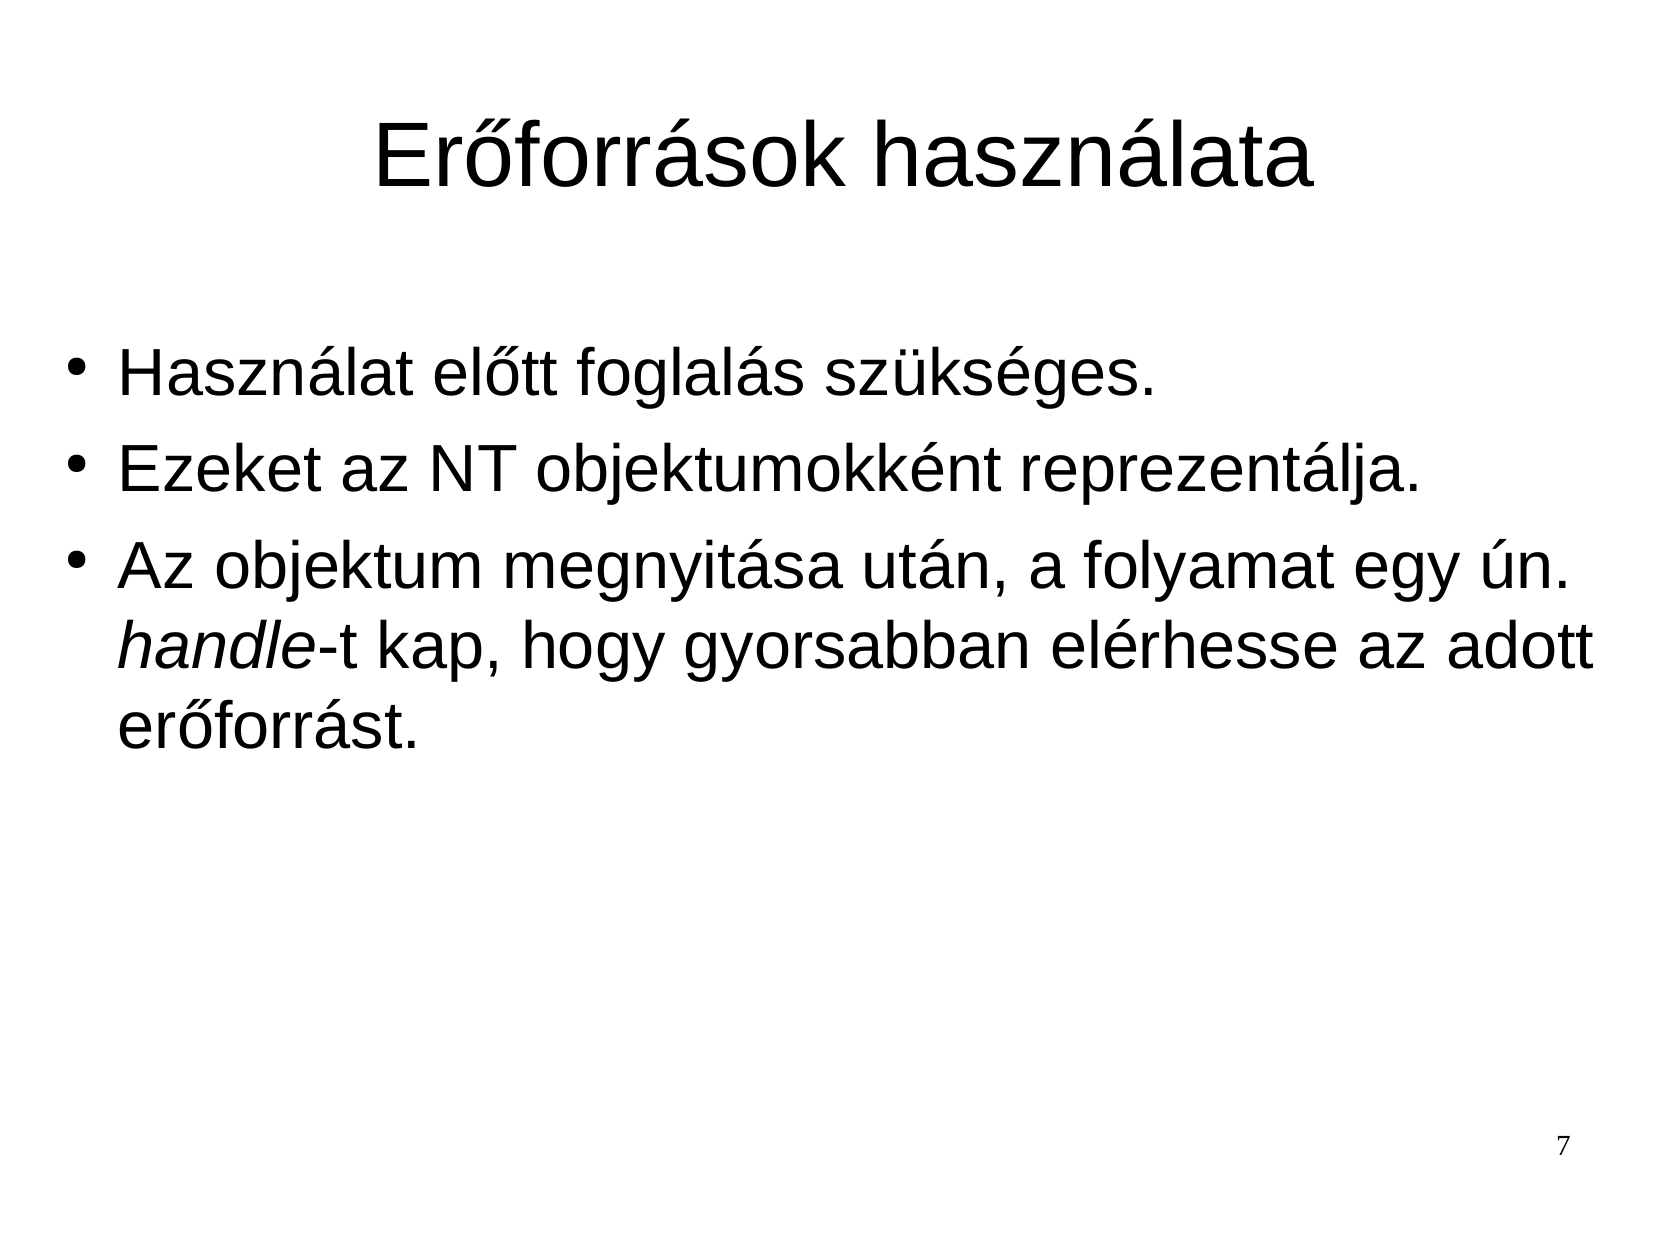

# Erőforrások használata
Használat előtt foglalás szükséges.
Ezeket az NT objektumokként reprezentálja.
Az objektum megnyitása után, a folyamat egy ún. handle-t kap, hogy gyorsabban elérhesse az adott erőforrást.
7